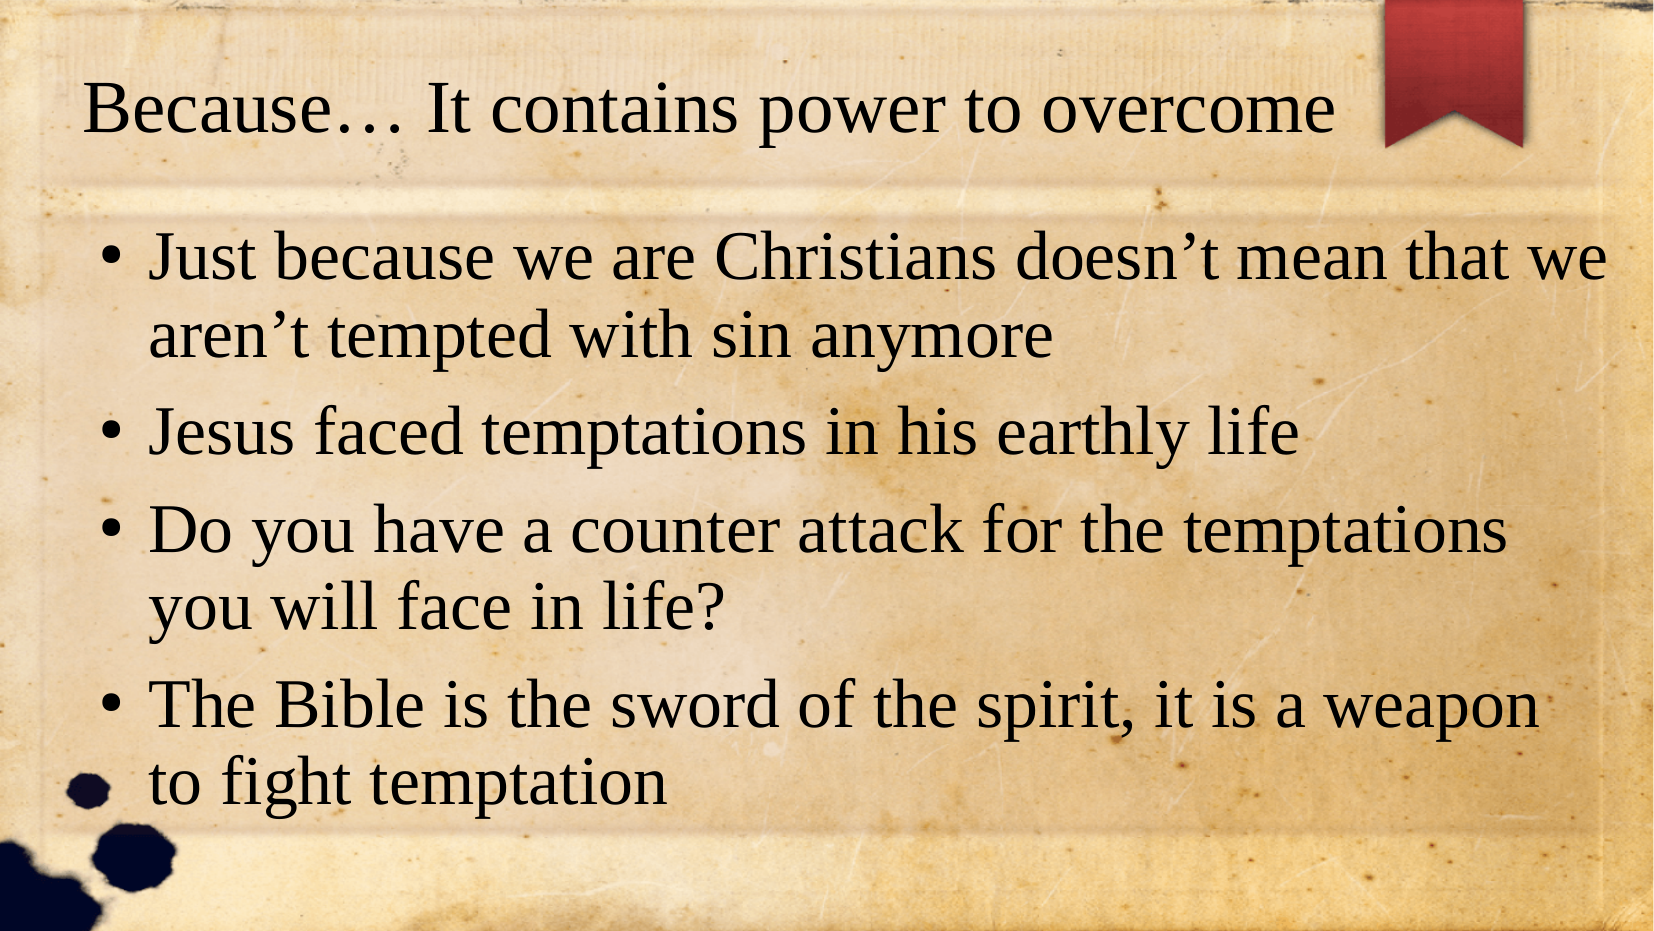

# Because… It contains power to overcome
Just because we are Christians doesn’t mean that we aren’t tempted with sin anymore
Jesus faced temptations in his earthly life
Do you have a counter attack for the temptations you will face in life?
The Bible is the sword of the spirit, it is a weapon to fight temptation